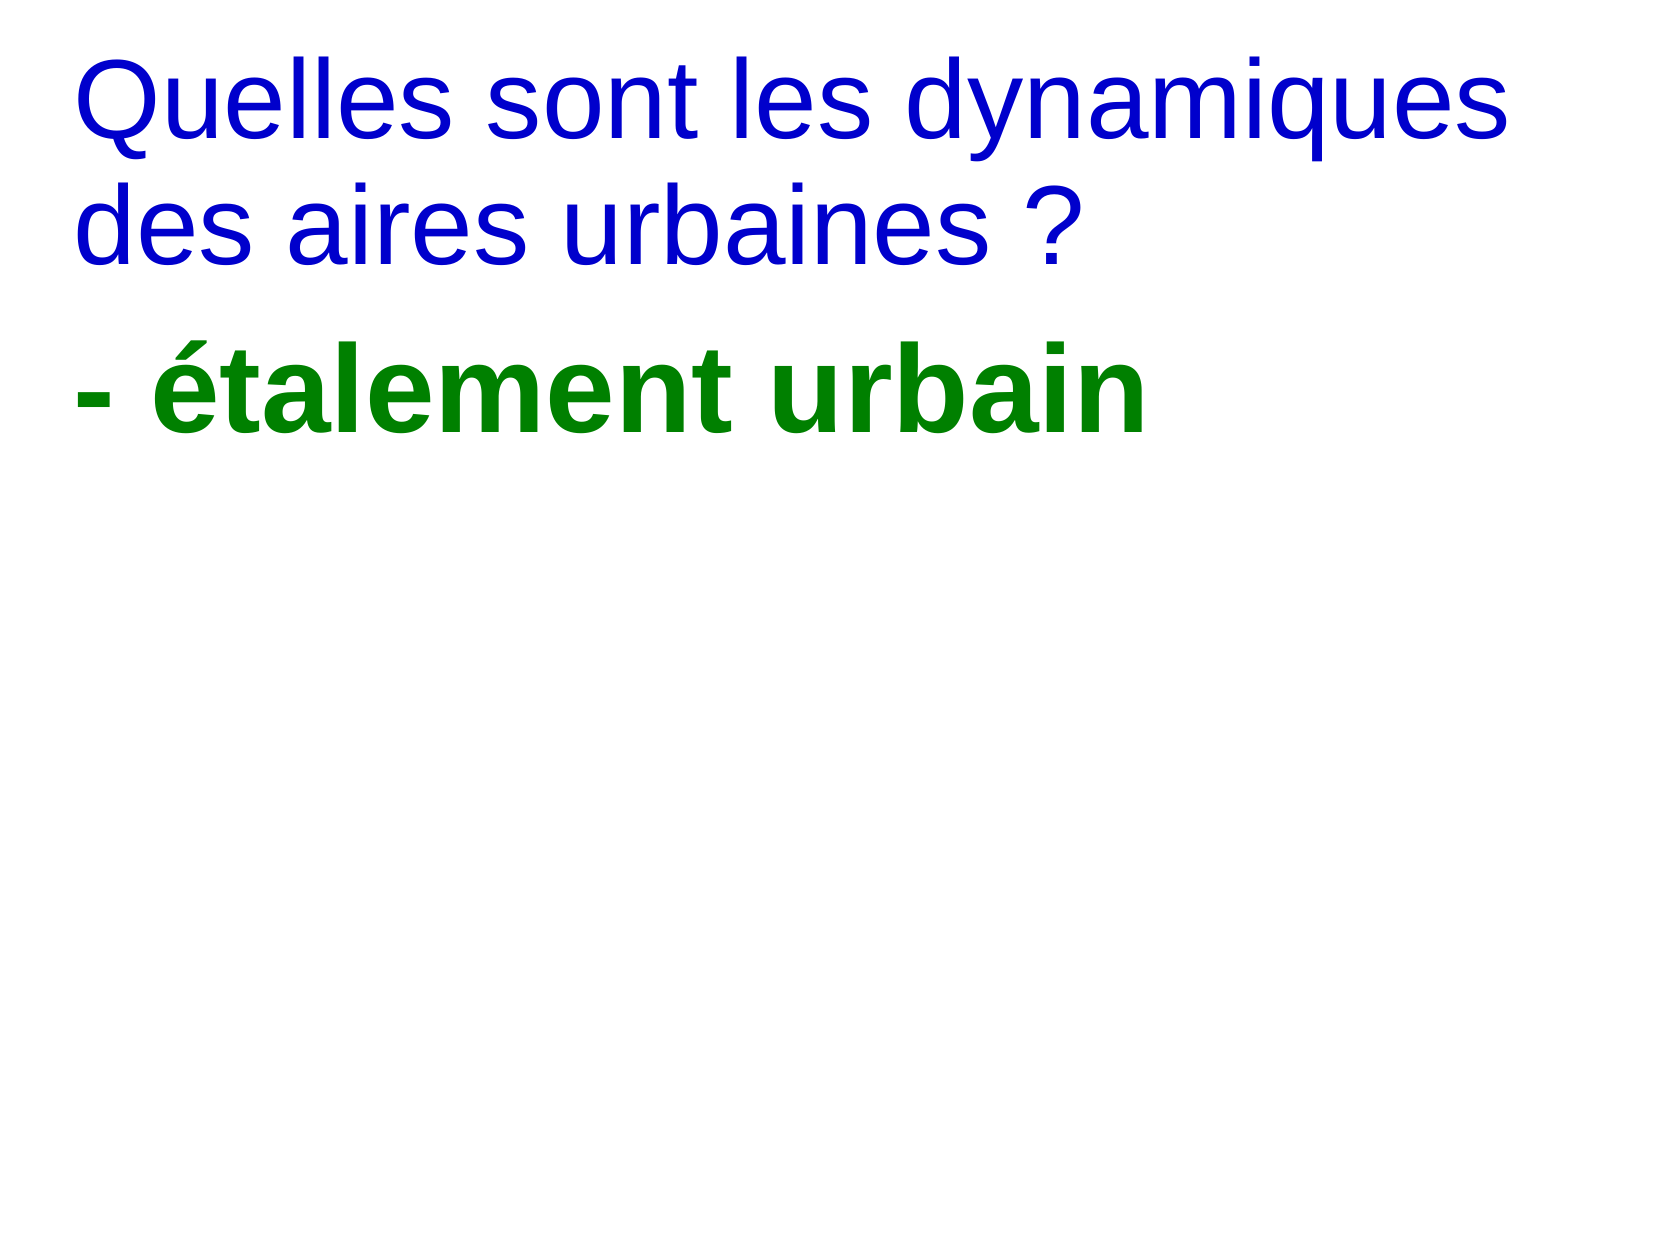

Quelles sont les dynamiques des aires urbaines ?
- étalement urbain